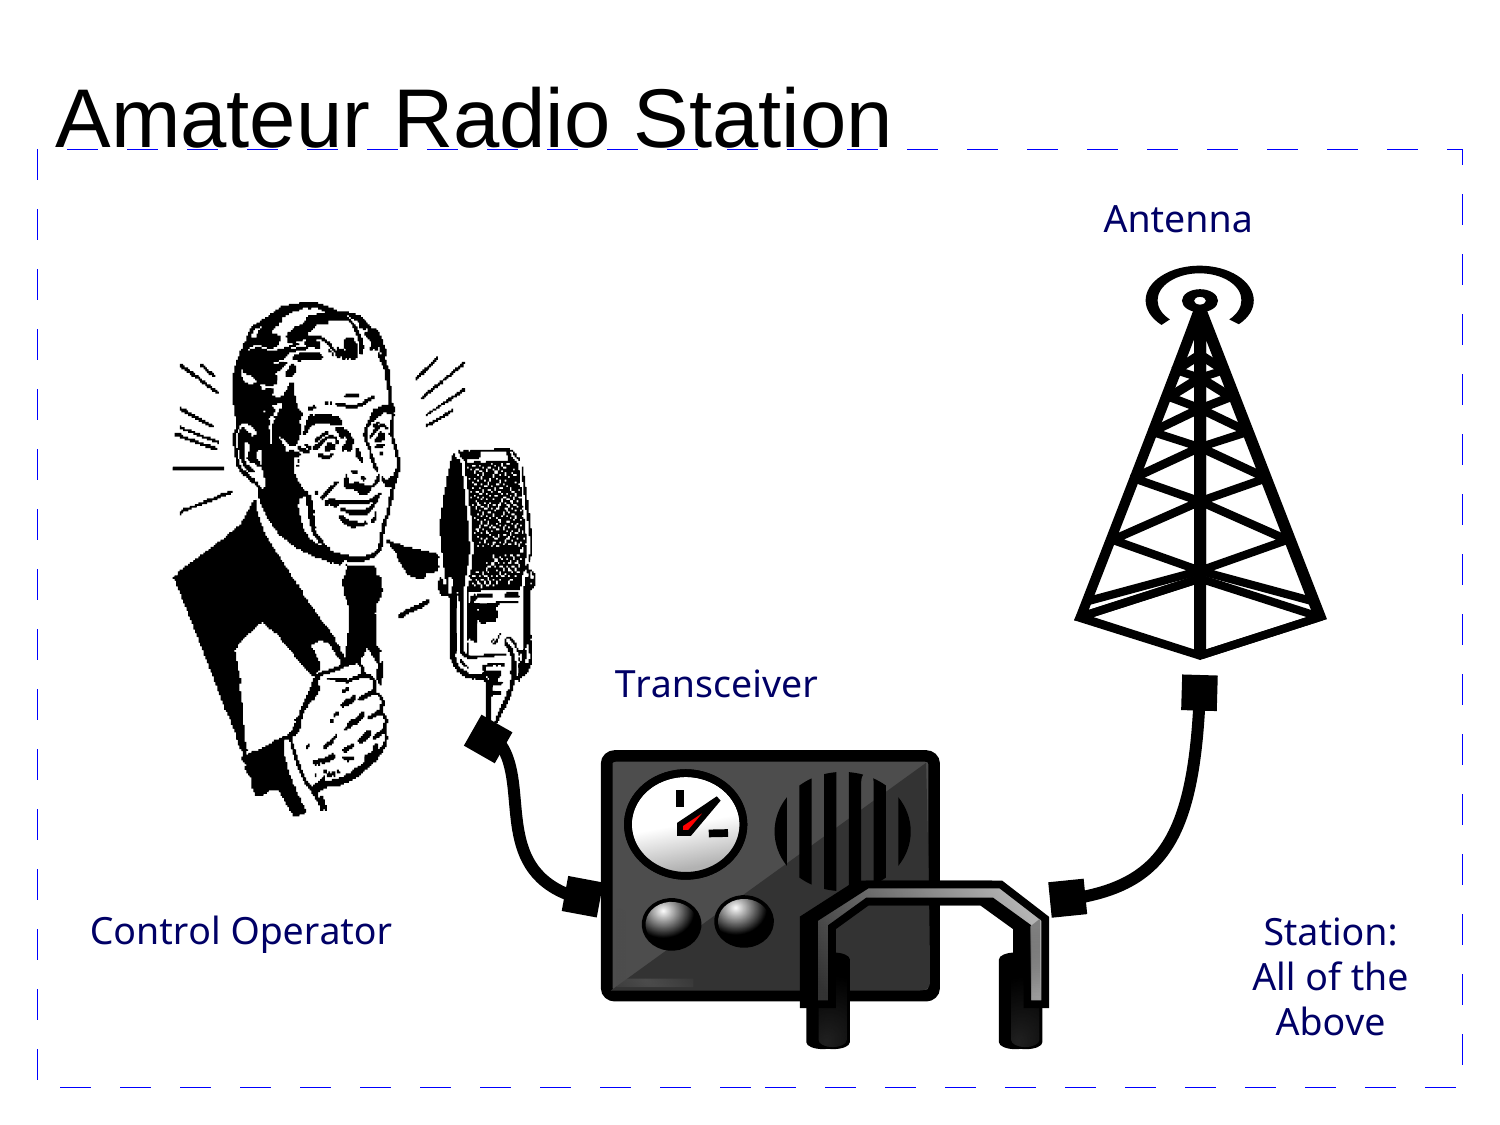

# Amateur Radio Station
Antenna
Transceiver
Control Operator
Station:
All of the
Above